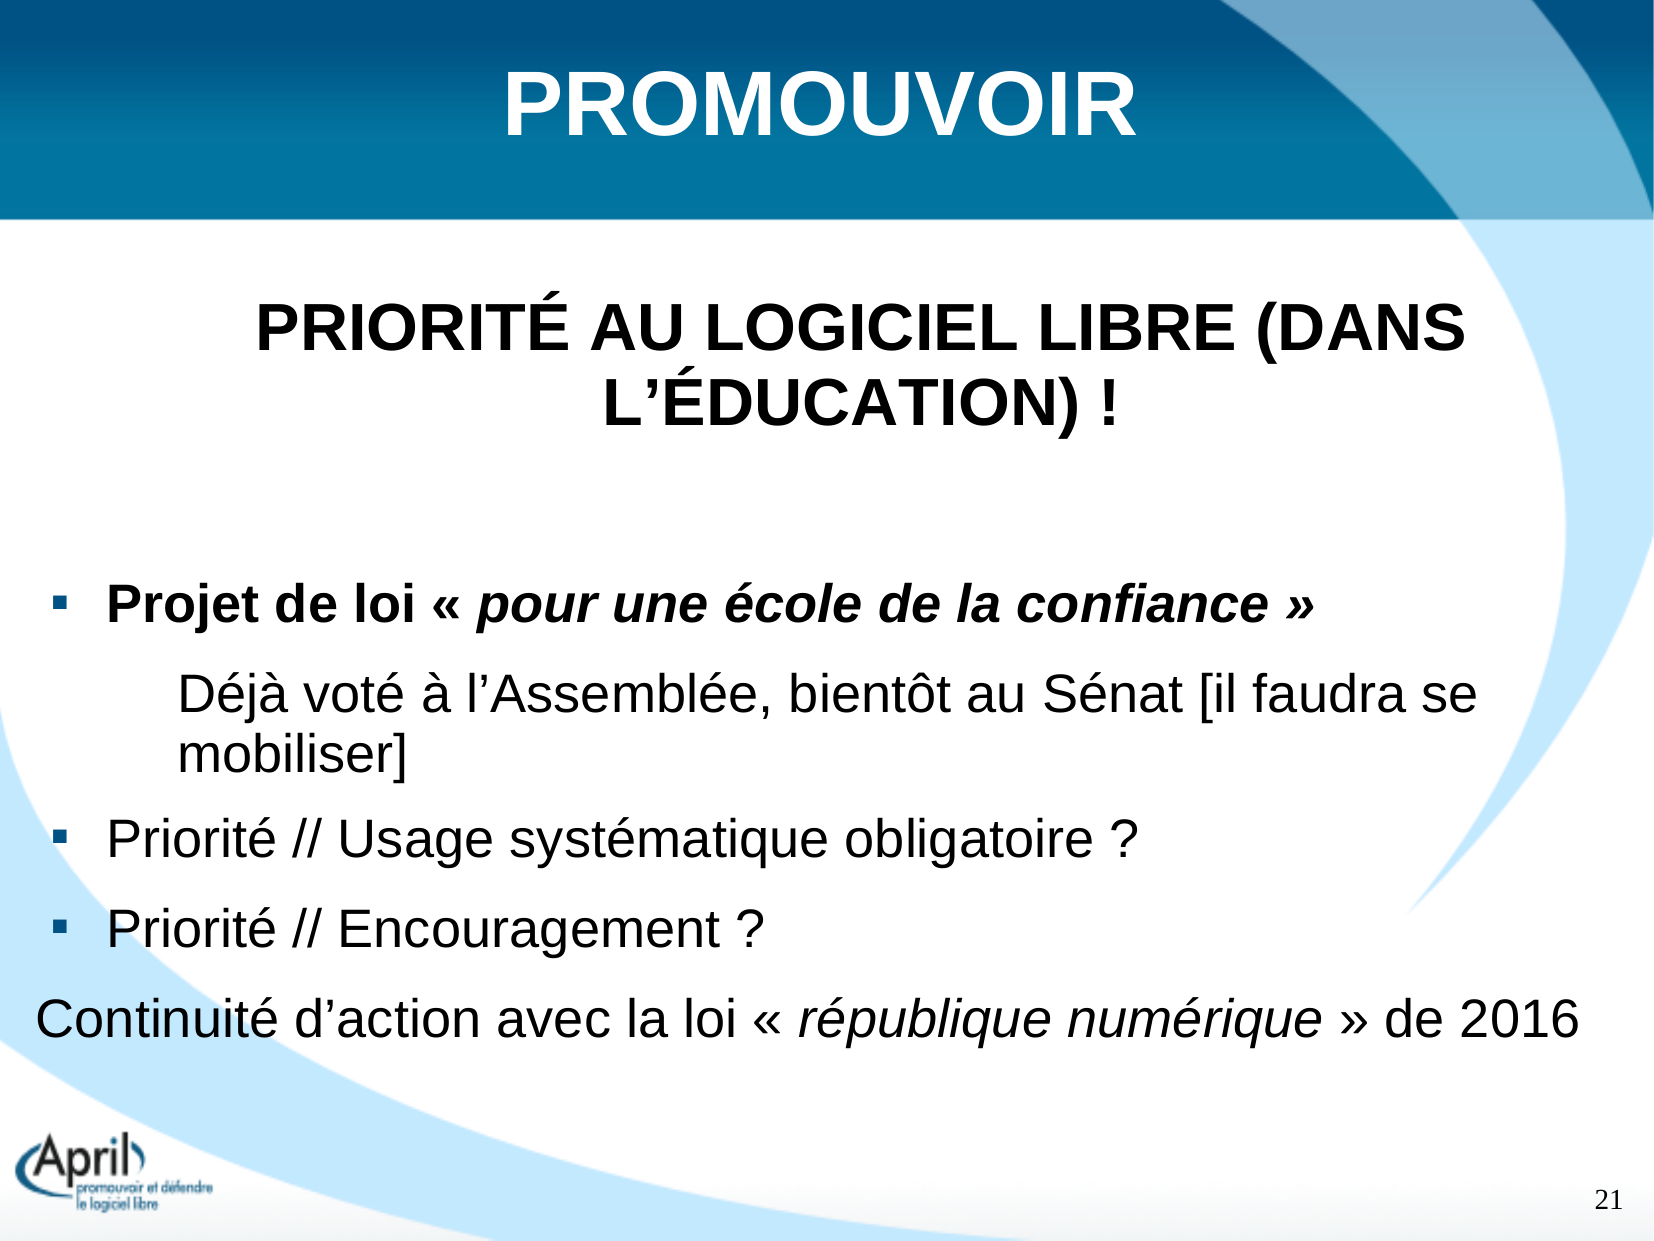

# PROMOUVOIR
PRIORITÉ AU LOGICIEL LIBRE (DANS L’ÉDUCATION) !
Projet de loi « pour une école de la confiance »
Déjà voté à l’Assemblée, bientôt au Sénat [il faudra se mobiliser]
Priorité // Usage systématique obligatoire ?
Priorité // Encouragement ?
Continuité d’action avec la loi « république numérique » de 2016
21